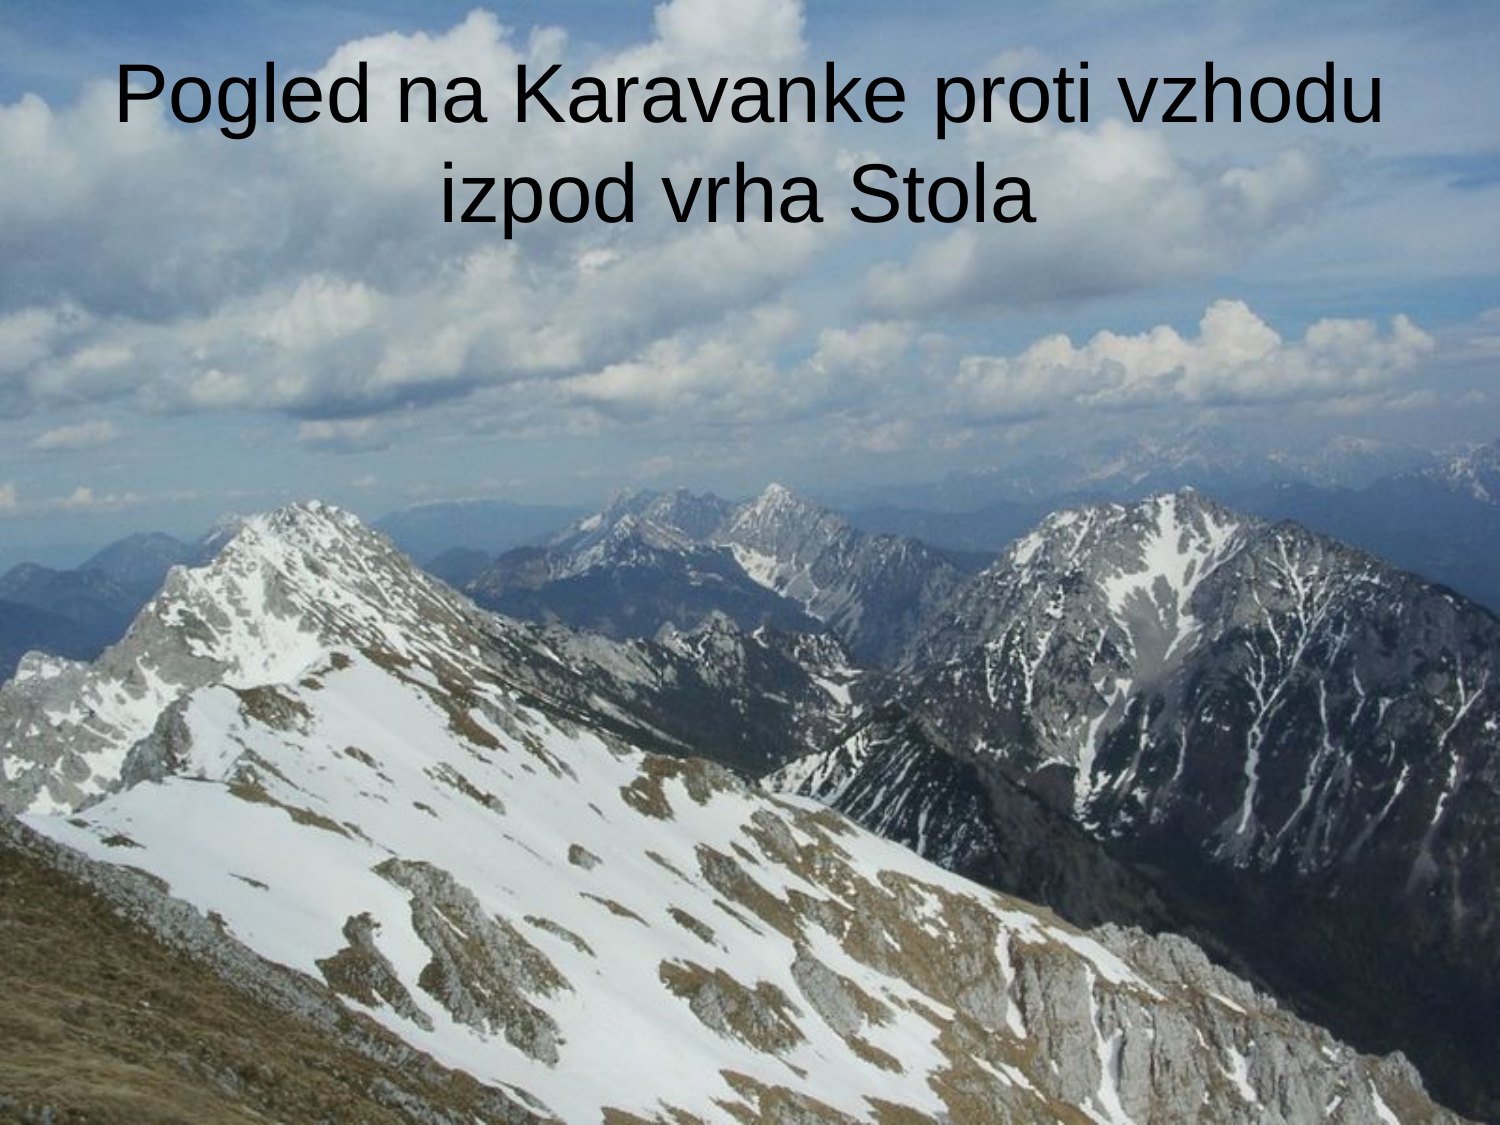

# Pogled na Karavanke proti vzhodu izpod vrha Stola